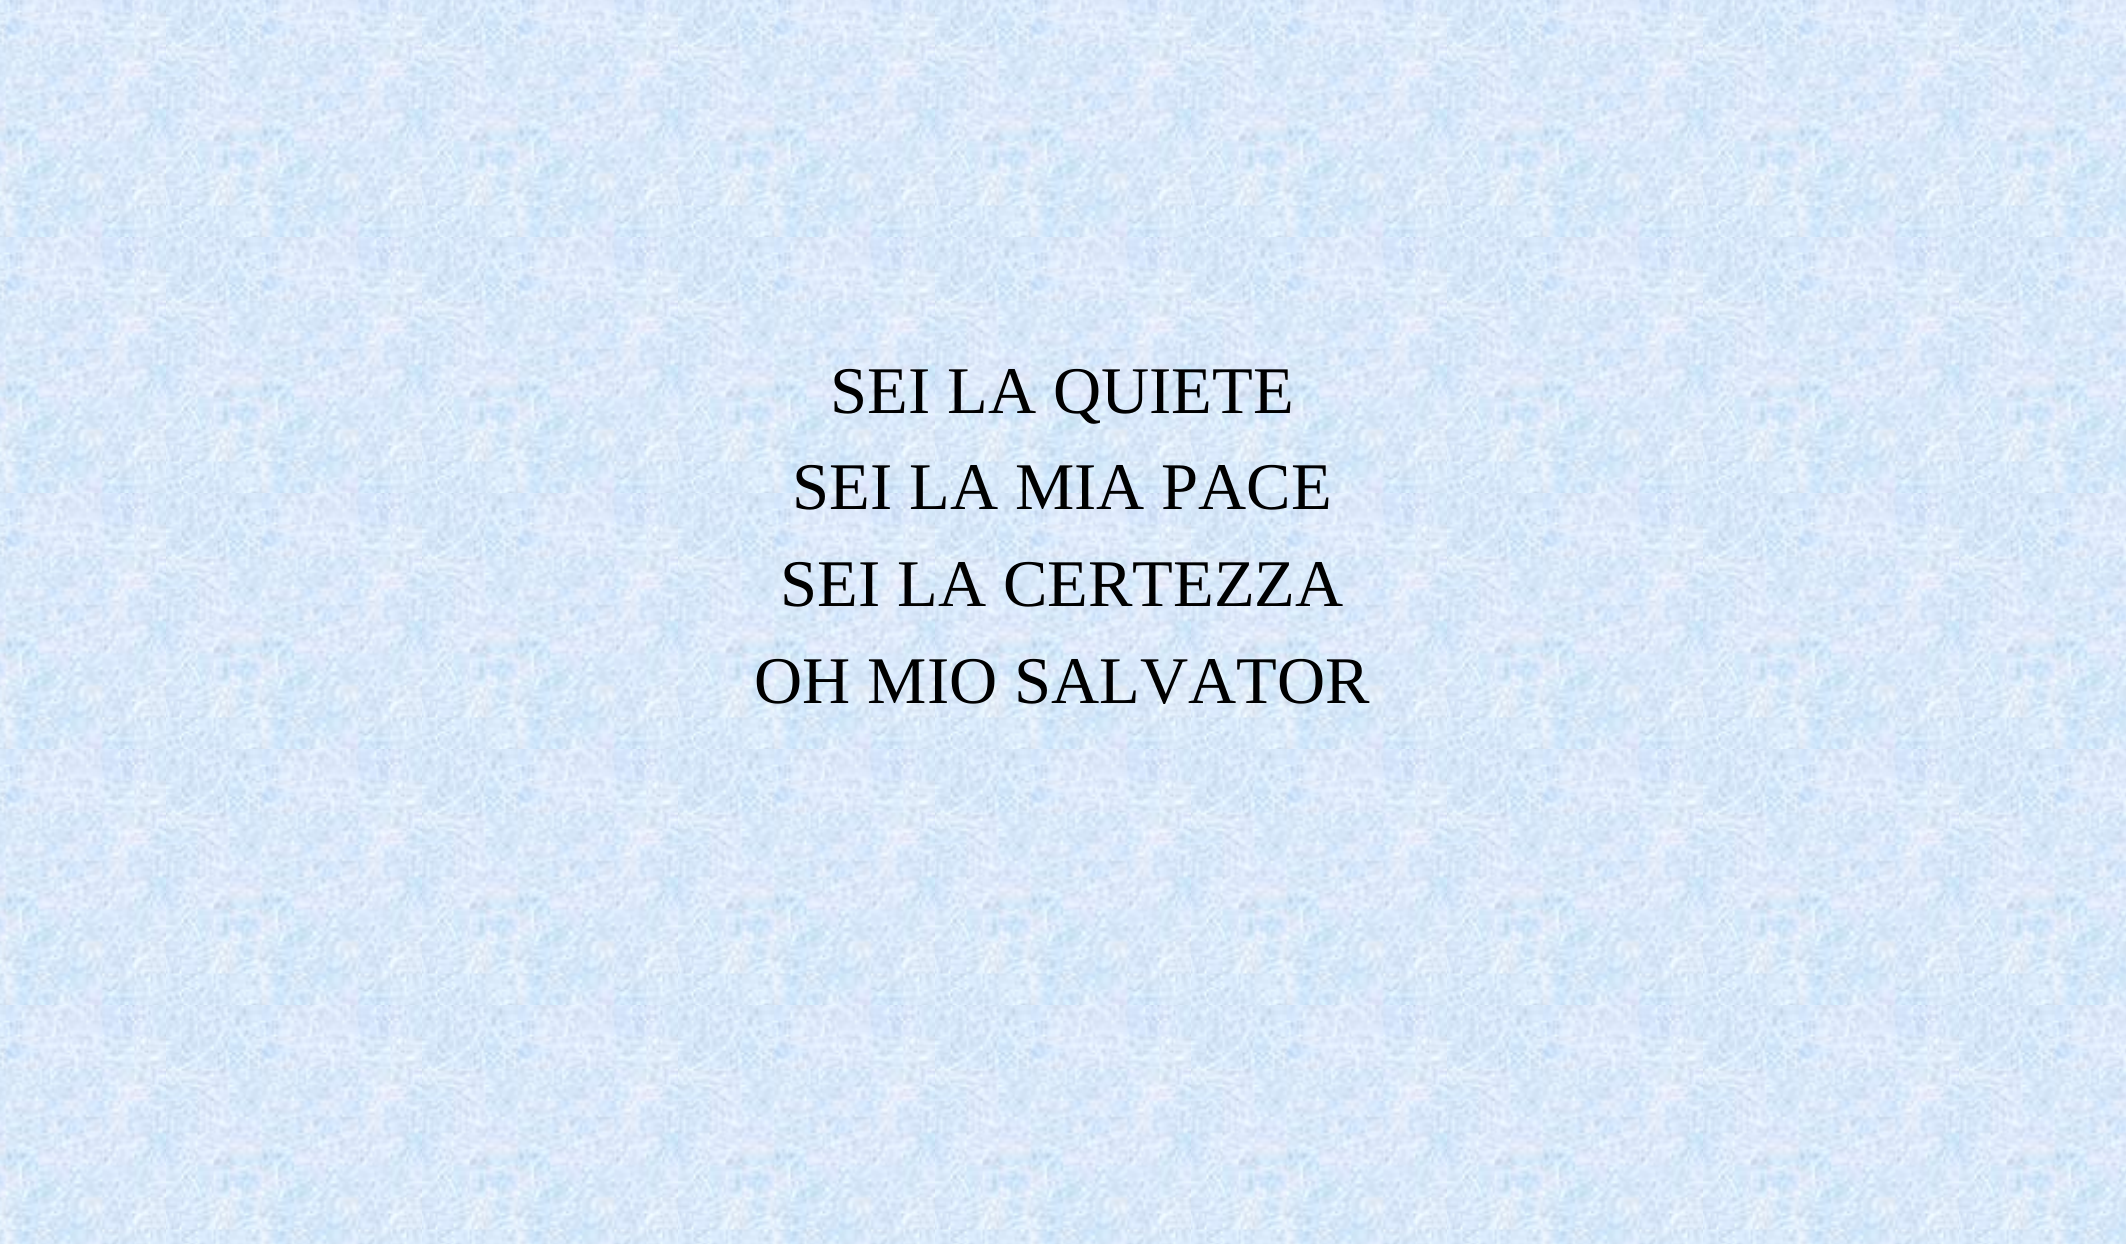

# SEI LA QUIETE
SEI LA MIA PACE
SEI LA CERTEZZA
OH MIO SALVATOR